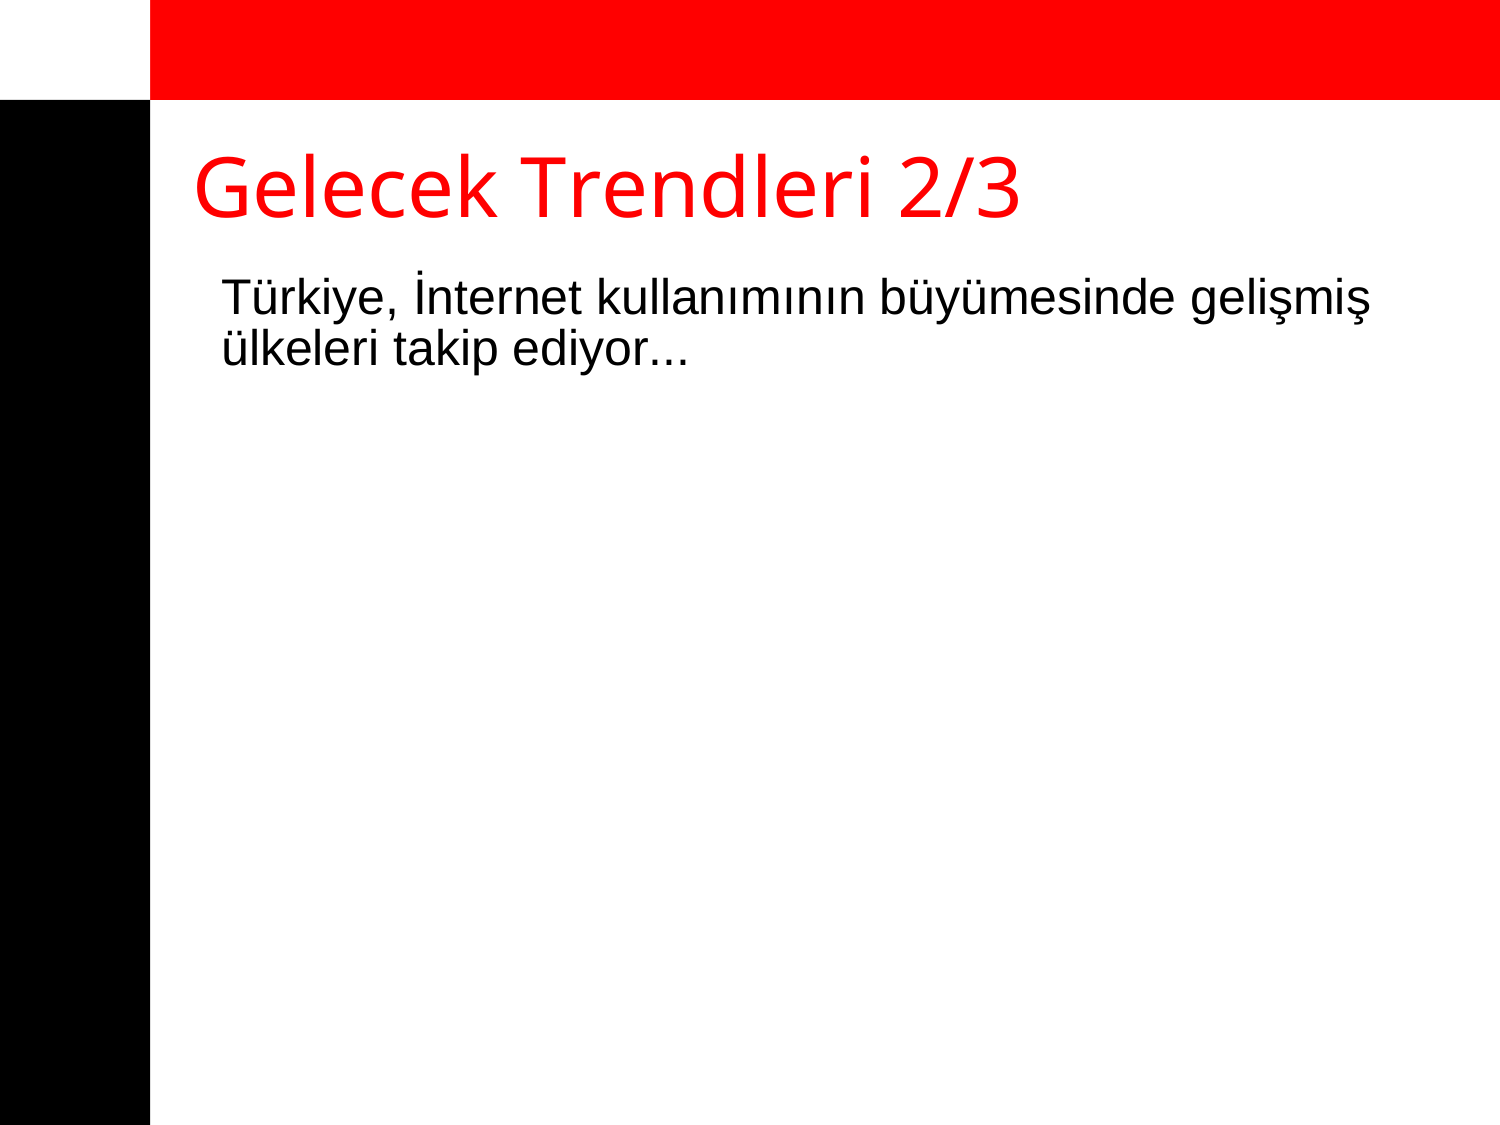

# Gelecek Trendleri 2/3
Türkiye, İnternet kullanımının büyümesinde gelişmiş ülkeleri takip ediyor...